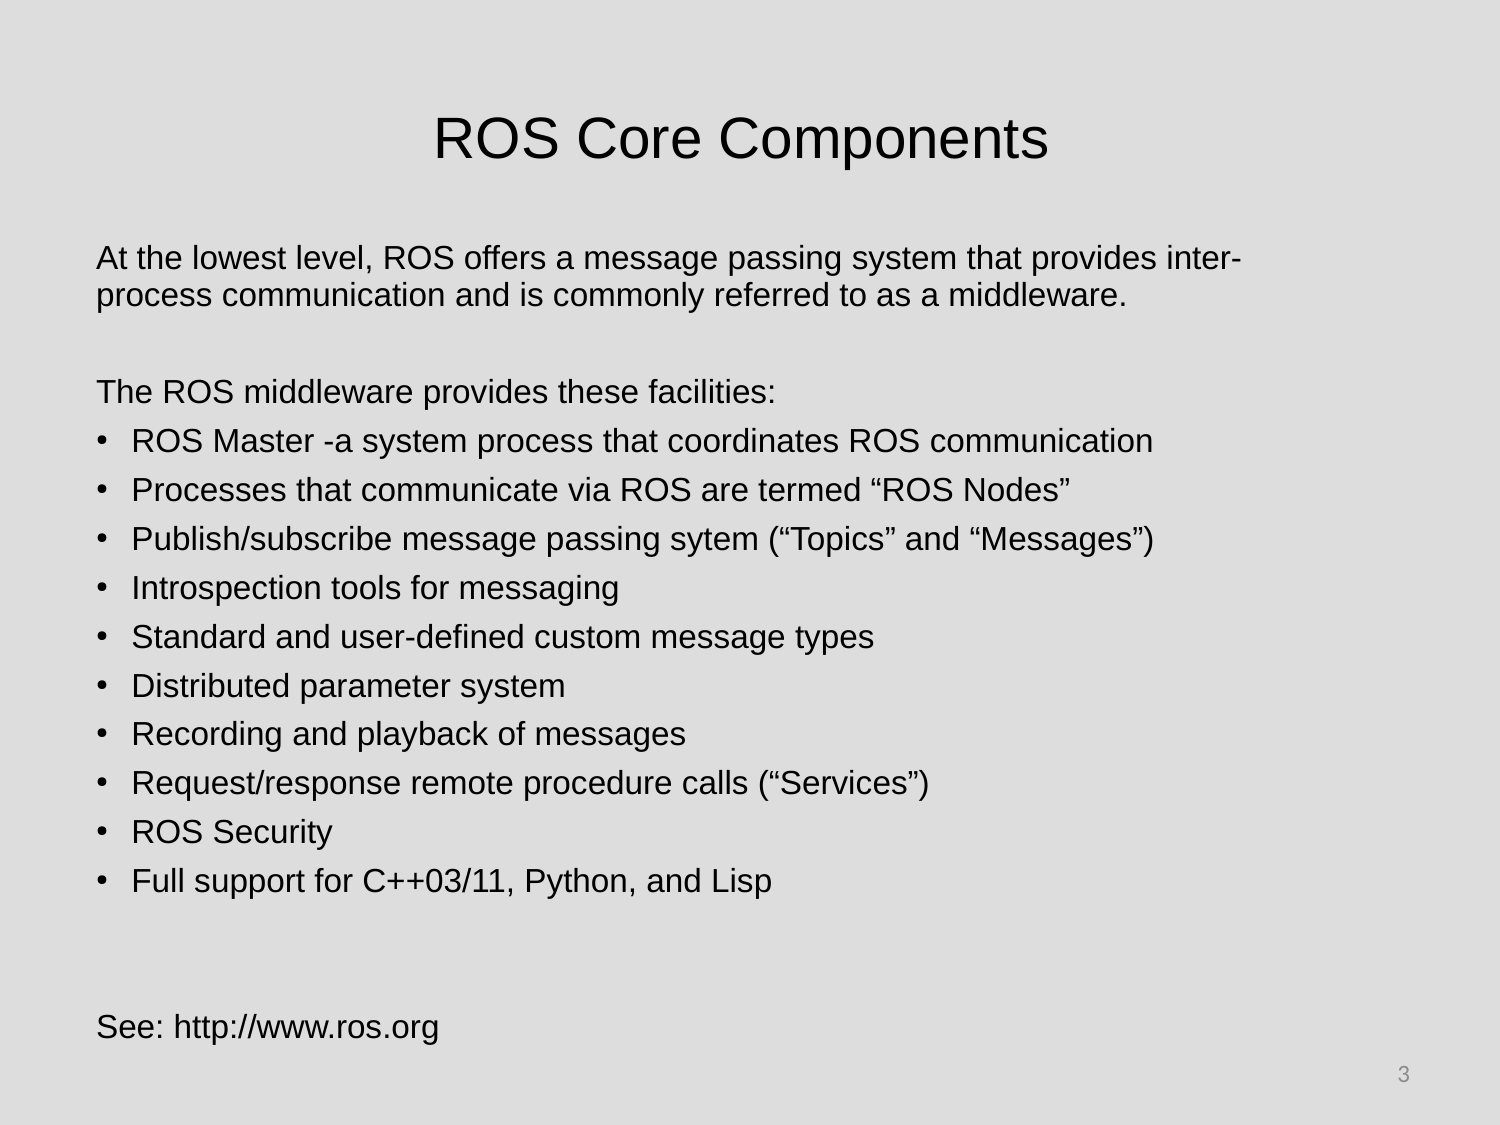

# ROS Core Components
At the lowest level, ROS offers a message passing system that provides inter-process communication and is commonly referred to as a middleware.
The ROS middleware provides these facilities:
ROS Master -a system process that coordinates ROS communication
Processes that communicate via ROS are termed “ROS Nodes”
Publish/subscribe message passing sytem (“Topics” and “Messages”)
Introspection tools for messaging
Standard and user-defined custom message types
Distributed parameter system
Recording and playback of messages
Request/response remote procedure calls (“Services”)
ROS Security
Full support for C++03/11, Python, and Lisp
See: http://www.ros.org
Oct 9, 2017
3